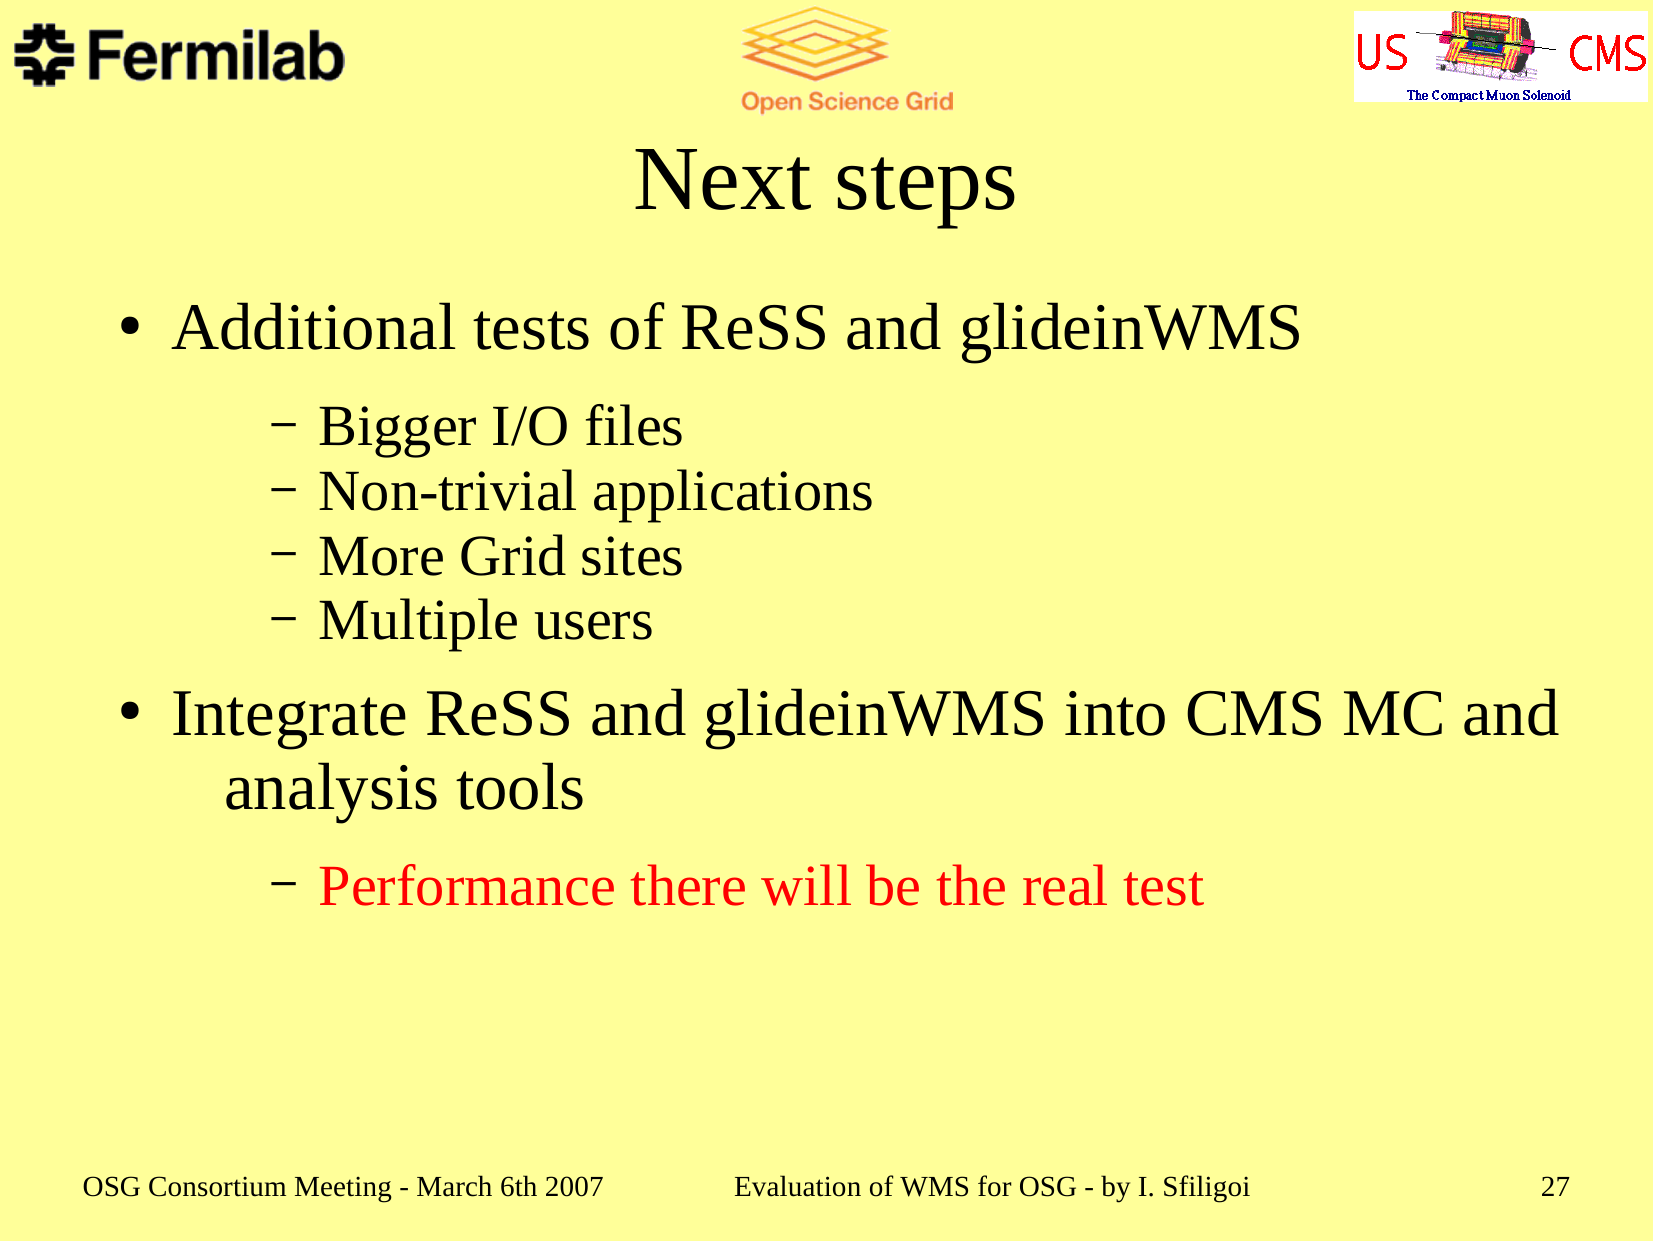

# Next steps
Additional tests of ReSS and glideinWMS
Bigger I/O files
Non-trivial applications
More Grid sites
Multiple users
Integrate ReSS and glideinWMS into CMS MC and analysis tools
Performance there will be the real test
OSG Consortium Meeting - March 6th 2007
Evaluation of WMS for OSG - by I. Sfiligoi
27